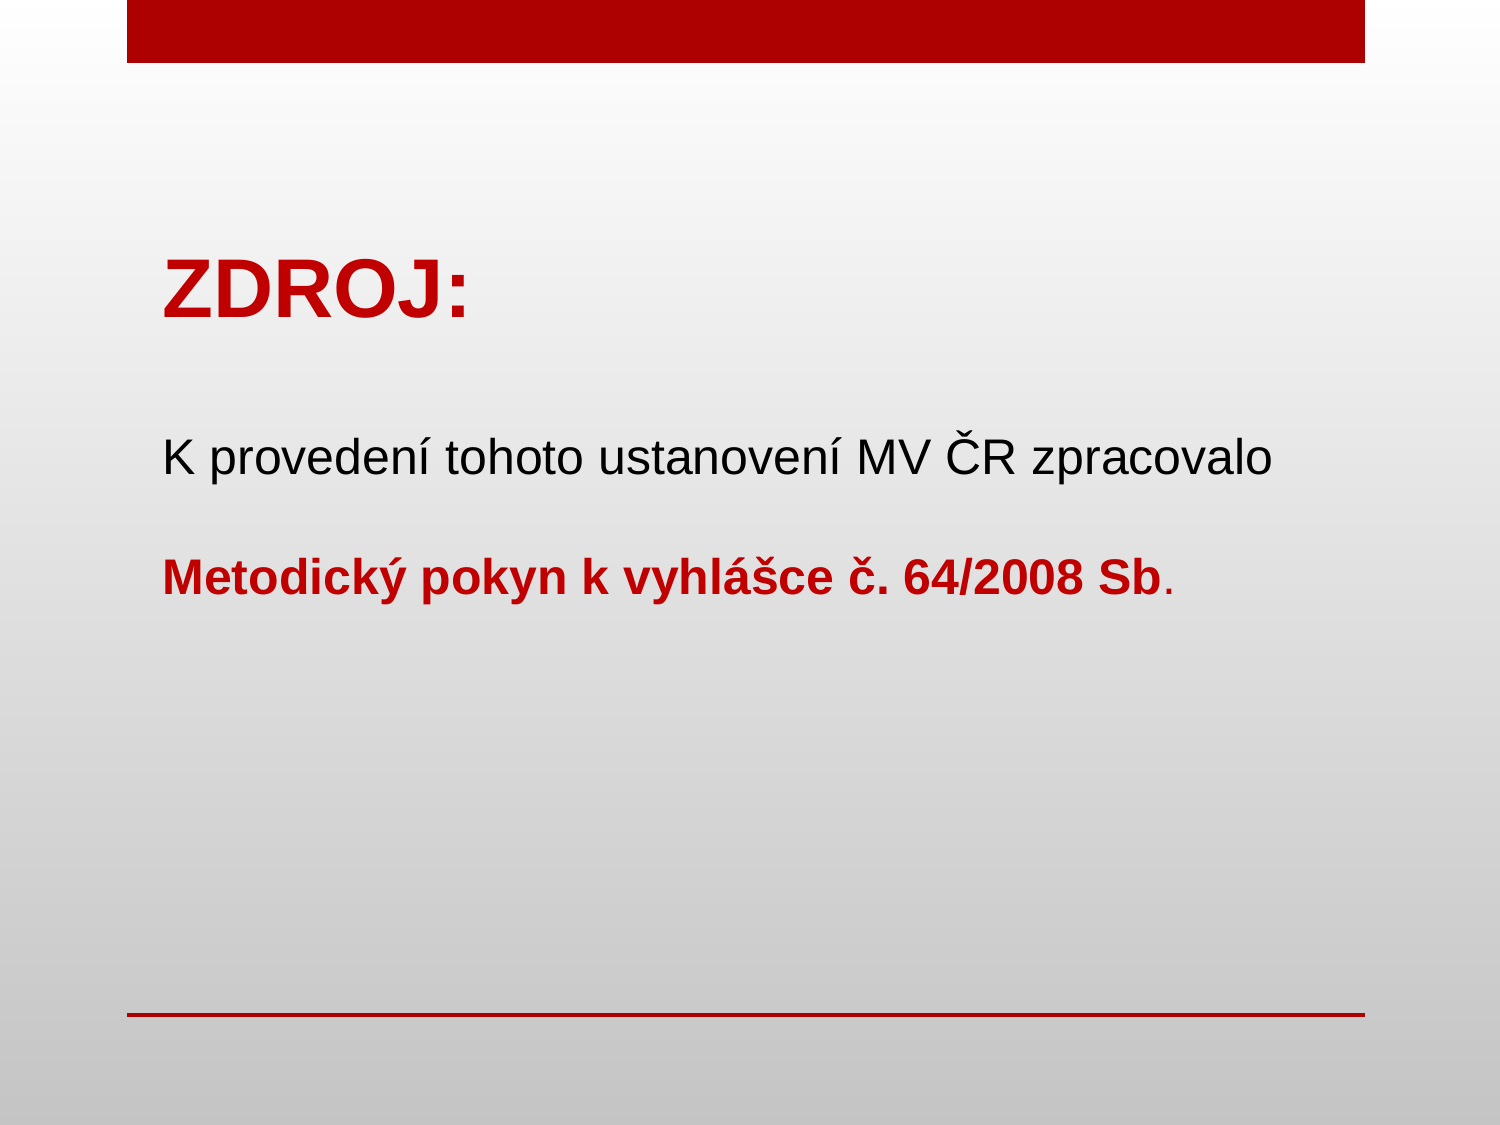

ZDROJ:
K provedení tohoto ustanovení MV ČR zpracovalo
Metodický pokyn k vyhlášce č. 64/2008 Sb.